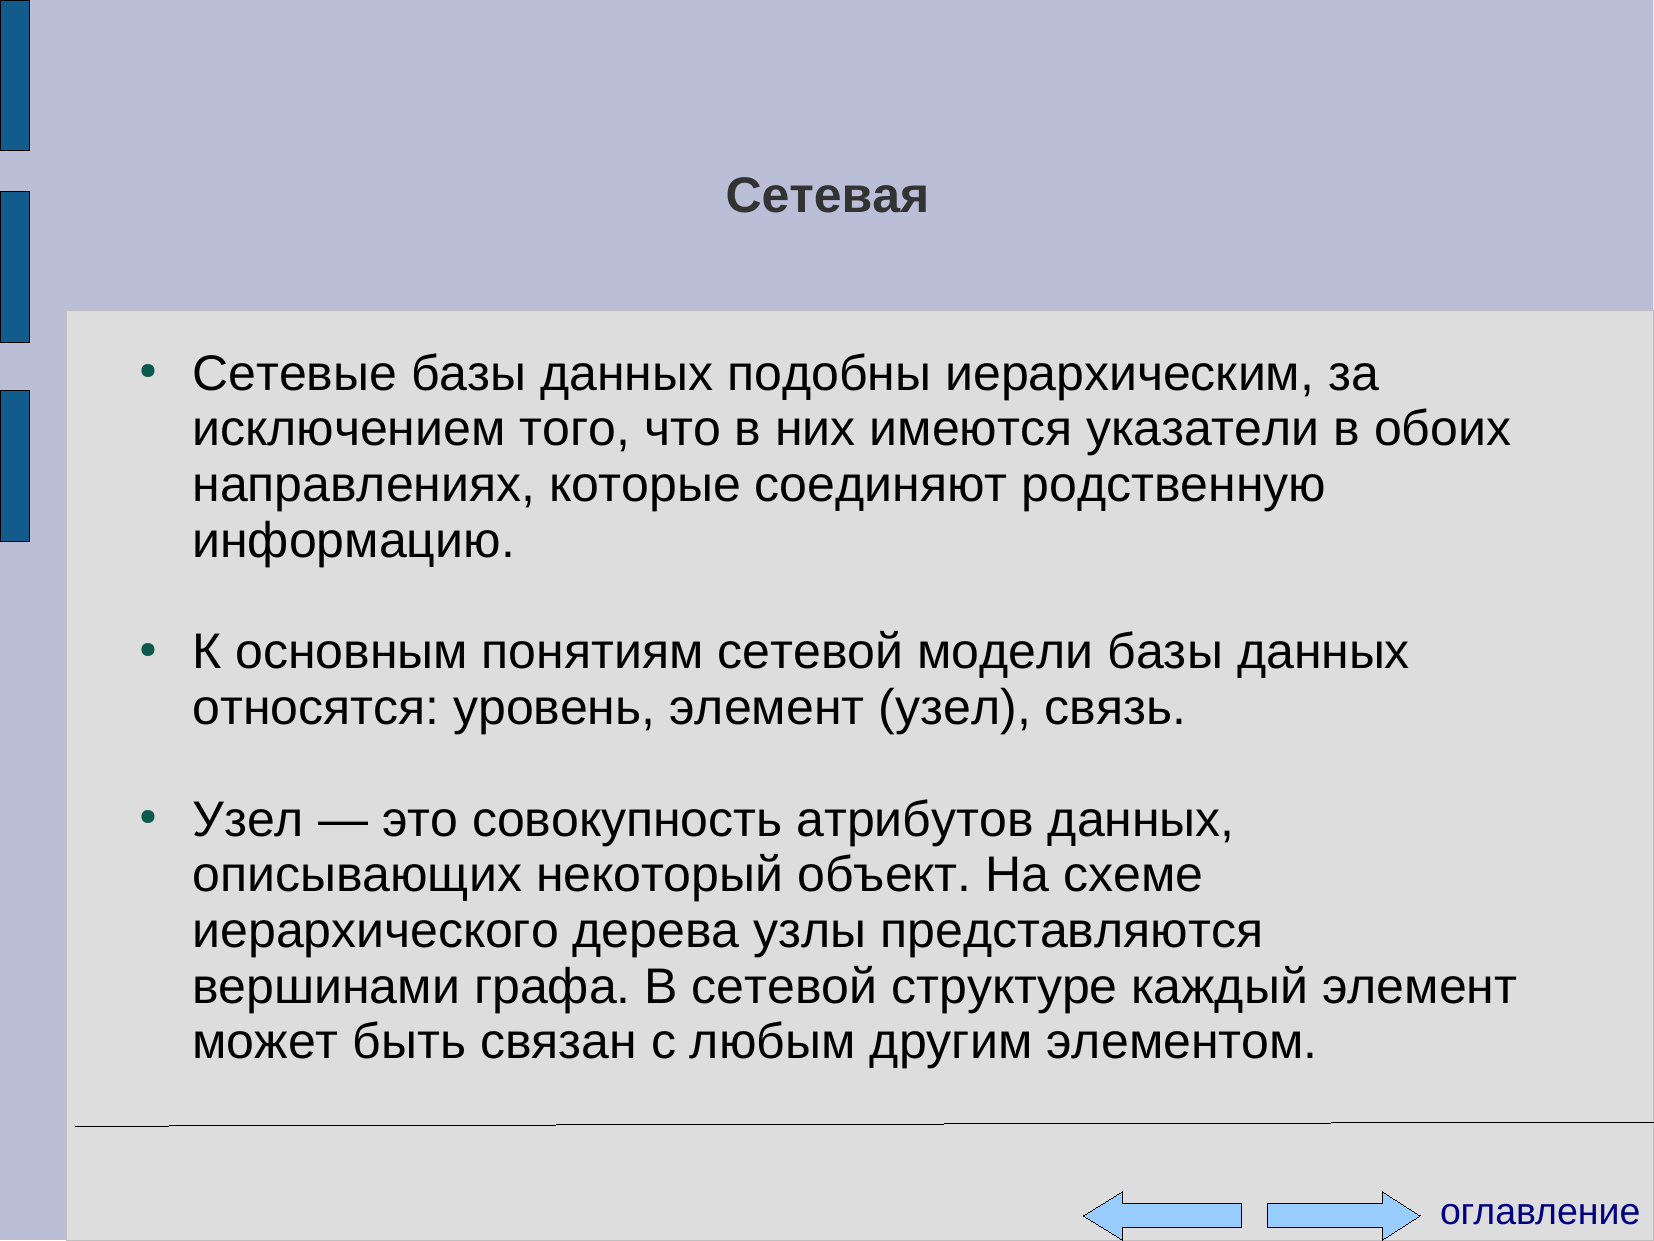

# Сетевая
Сетевые базы данных подобны иерархическим, за исключением того, что в них имеются указатели в обоих направлениях, которые соединяют родственную информацию.
К основным понятиям сетевой модели базы данных относятся: уровень, элемент (узел), связь.
Узел — это совокупность атрибутов данных, описывающих некоторый объект. На схеме иерархического дерева узлы представляются вершинами графа. В сетевой структуре каждый элемент может быть связан с любым другим элементом.
оглавление